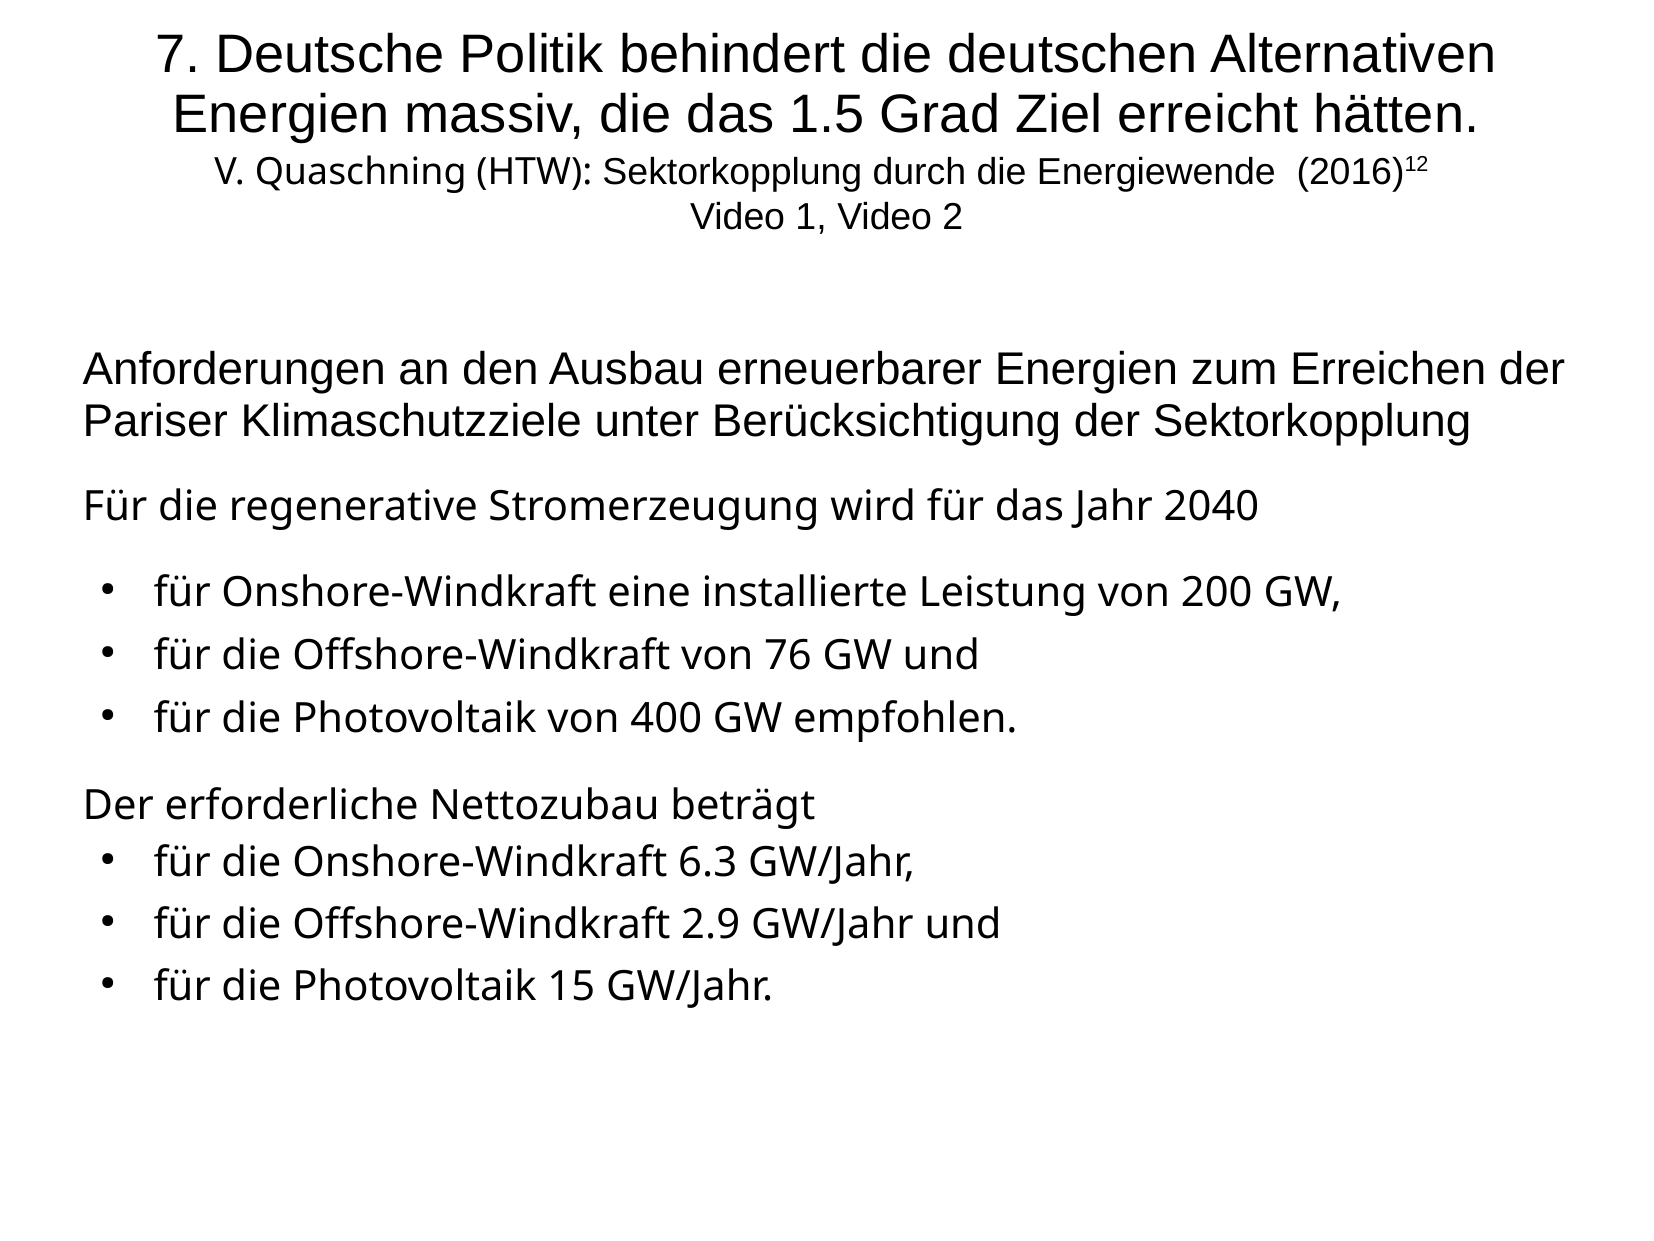

# 7. Deutsche Politik behindert die deutschen Alternativen Energien massiv, die das 1.5 Grad Ziel erreicht hätten. V. Quaschning (HTW): Sektorkopplung durch die Energiewende (2016)12 Video 1, Video 2
Anforderungen an den Ausbau erneuerbarer Energien zum Erreichen der Pariser Klimaschutzziele unter Berücksichtigung der Sektorkopplung
Für die regenerative Stromerzeugung wird für das Jahr 2040
für Onshore-Windkraft eine installierte Leistung von 200 GW,
für die Offshore-Windkraft von 76 GW und
für die Photovoltaik von 400 GW empfohlen.
Der erforderliche Nettozubau beträgt
für die Onshore-Windkraft 6.3 GW/Jahr,
für die Offshore-Windkraft 2.9 GW/Jahr und
für die Photovoltaik 15 GW/Jahr.